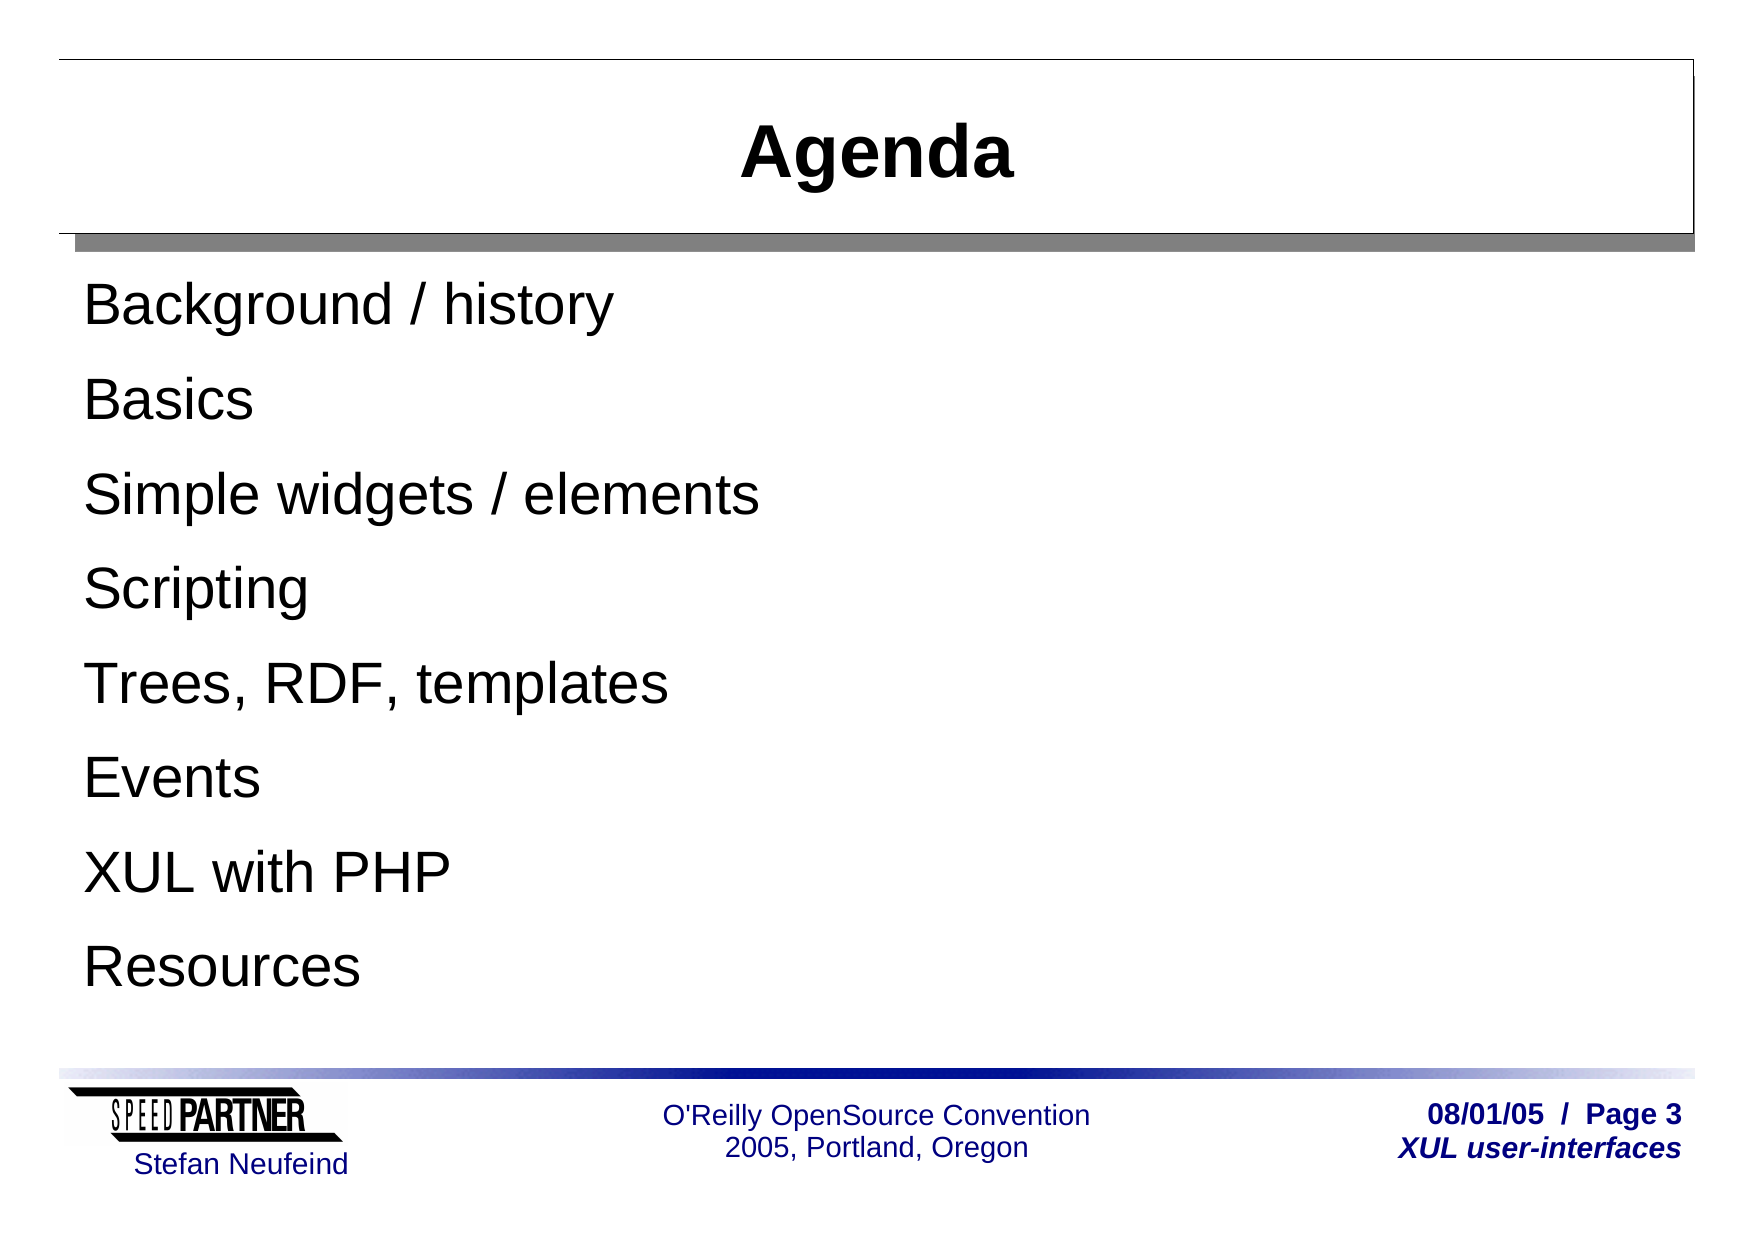

# Agenda
Background / history
Basics
Simple widgets / elements
Scripting
Trees, RDF, templates
Events
XUL with PHP
Resources